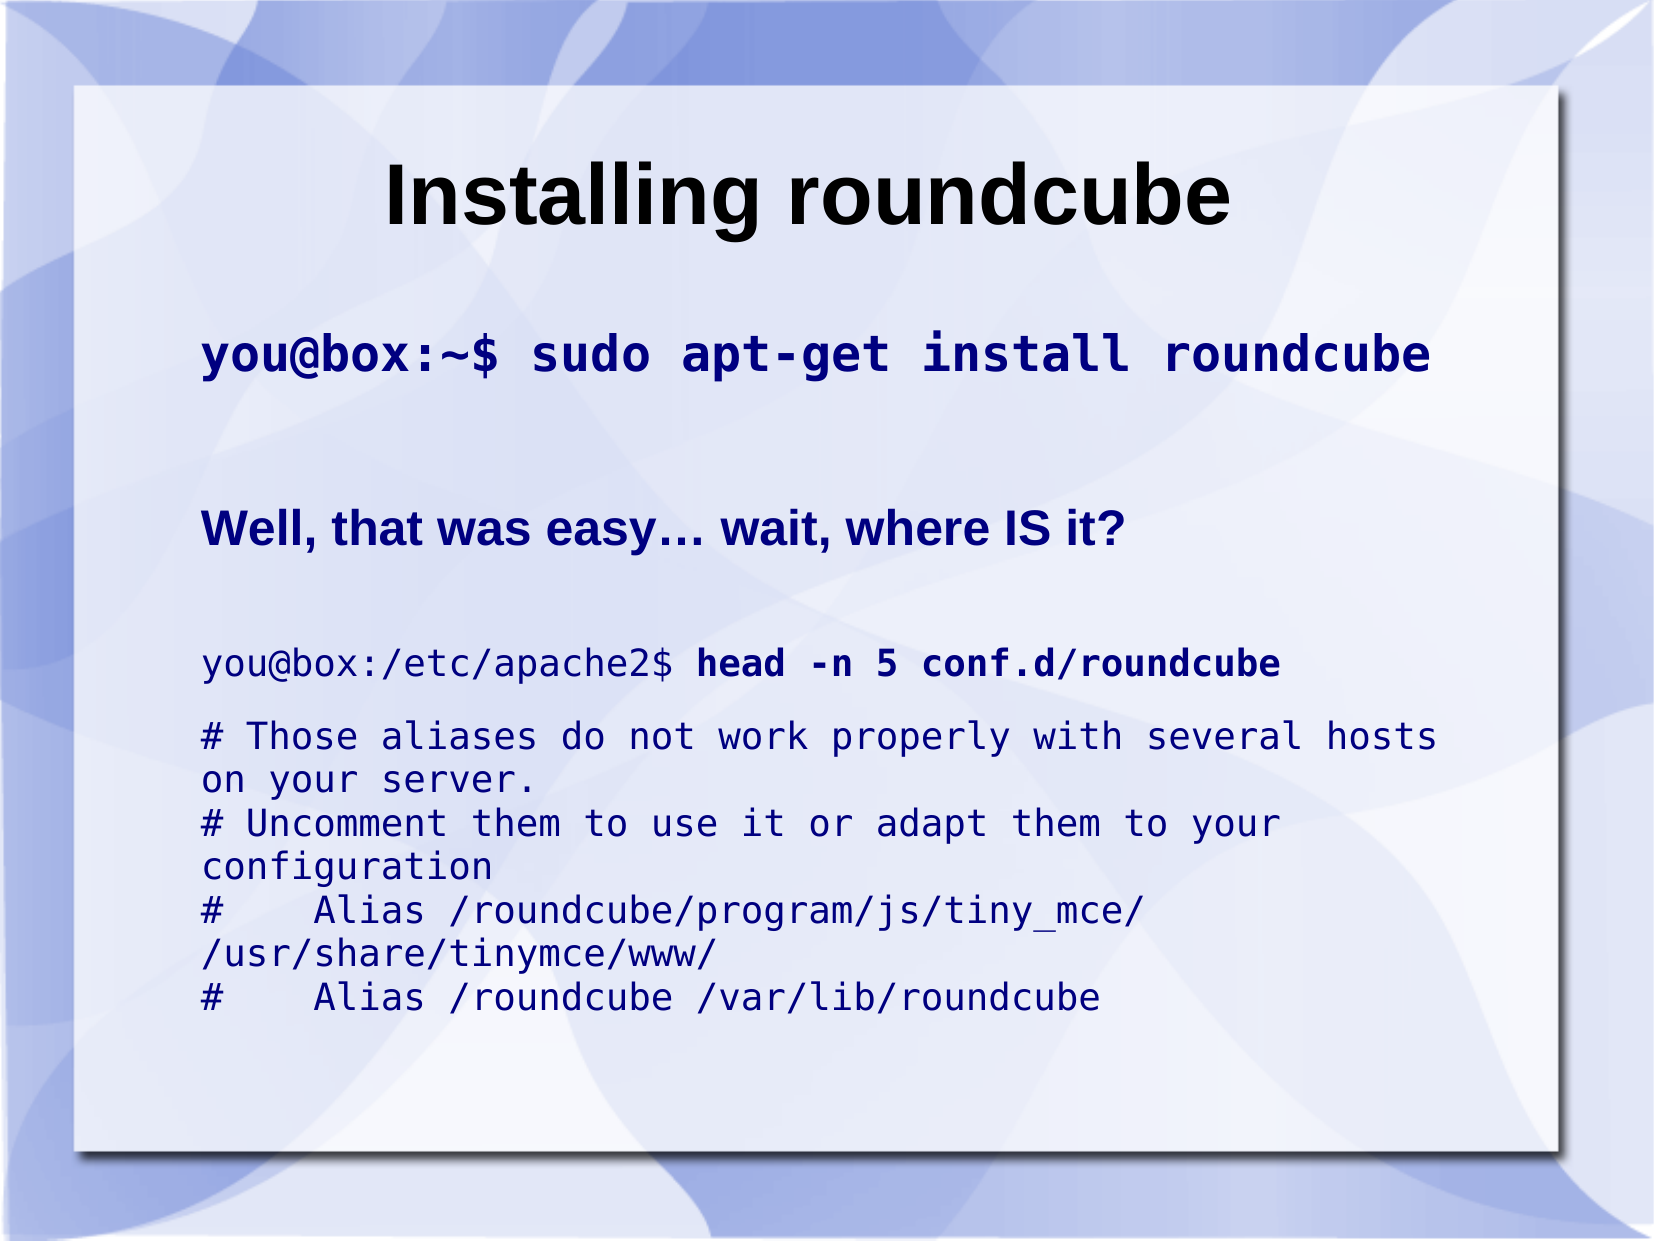

# Installing roundcube
you@box:~$ sudo apt-get install roundcube
Well, that was easy… wait, where IS it?
you@box:/etc/apache2$ head -n 5 conf.d/roundcube
# Those aliases do not work properly with several hosts on your server. # Uncomment them to use it or adapt them to your configuration # Alias /roundcube/program/js/tiny_mce/ /usr/share/tinymce/www/ # Alias /roundcube /var/lib/roundcube